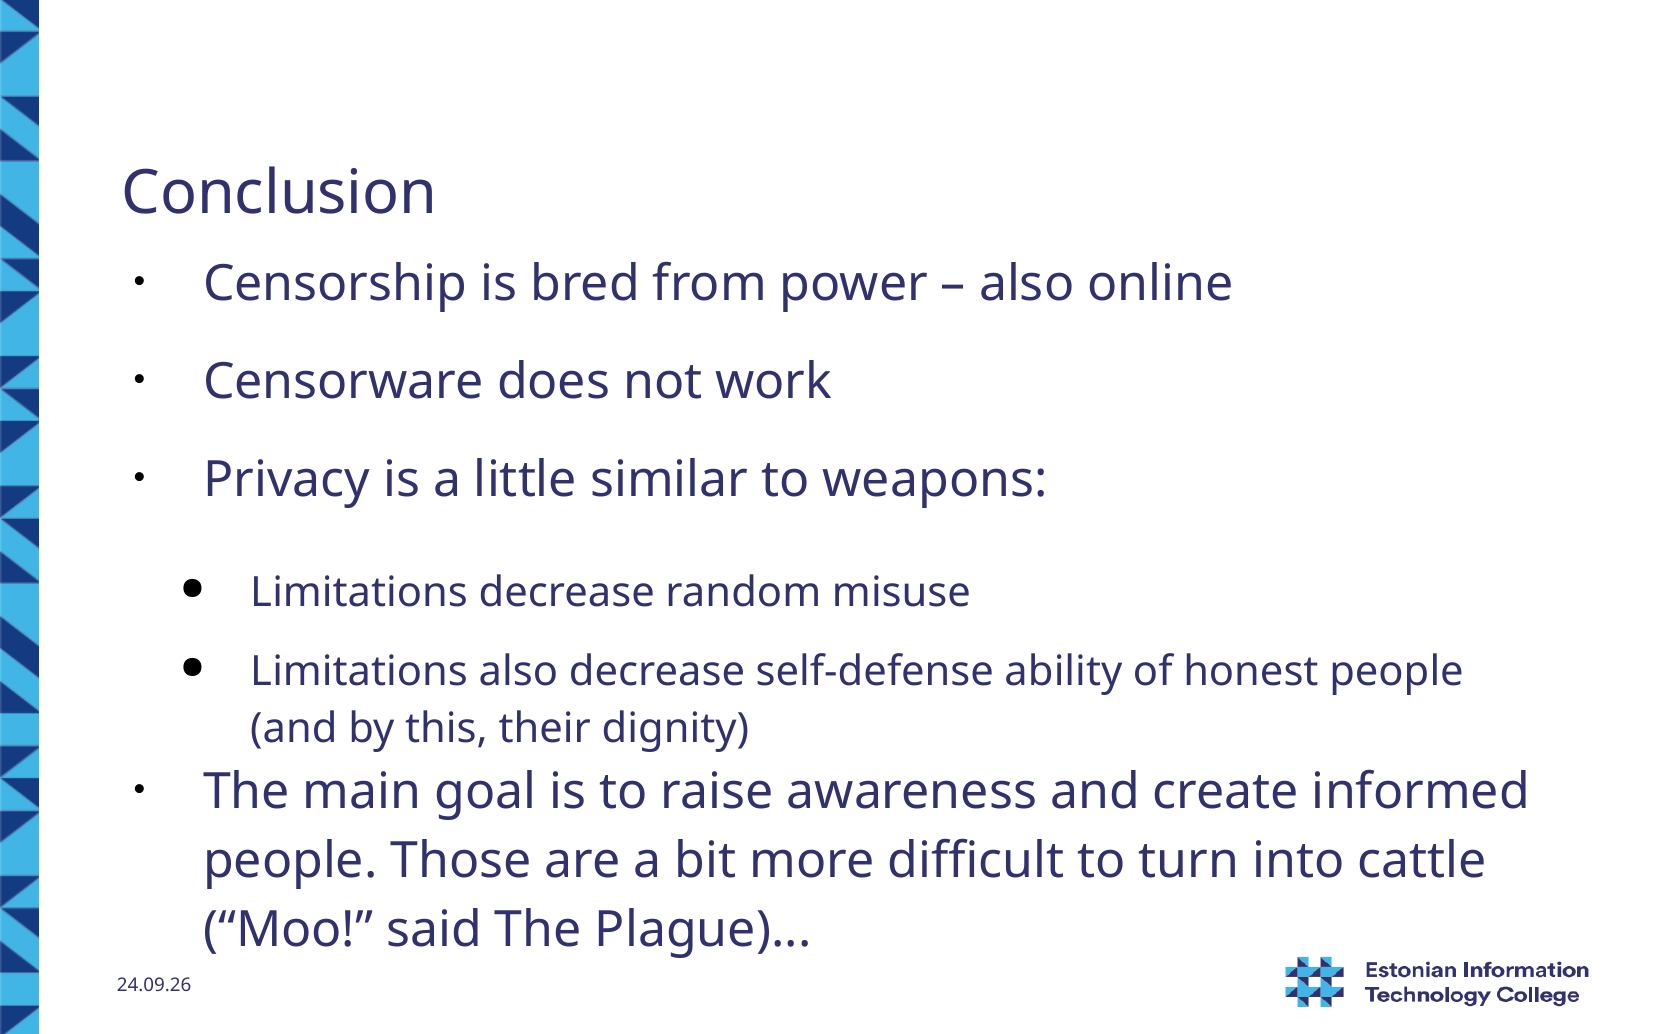

# Conclusion
Censorship is bred from power – also online
Censorware does not work
Privacy is a little similar to weapons:
Limitations decrease random misuse
Limitations also decrease self-defense ability of honest people (and by this, their dignity)
The main goal is to raise awareness and create informed people. Those are a bit more difficult to turn into cattle (“Moo!” said The Plague)...